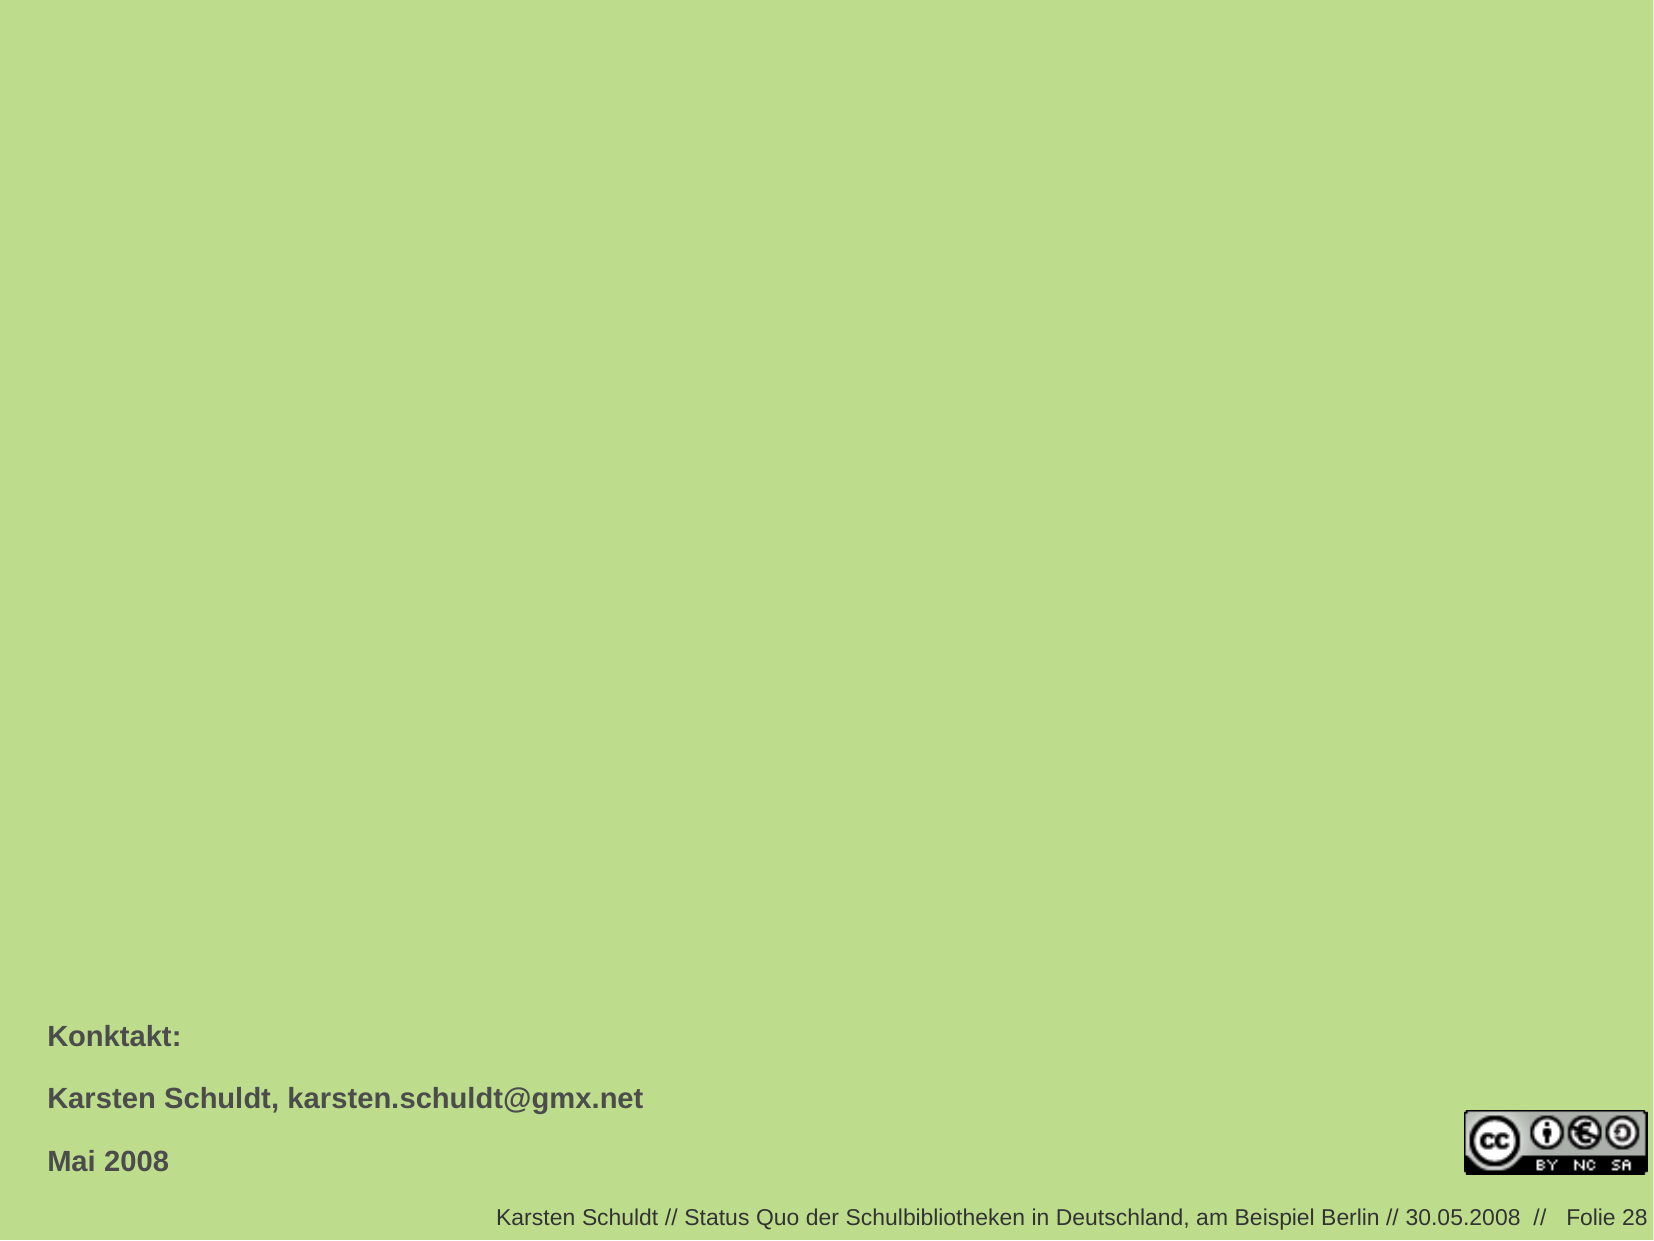

#
Konktakt:
Karsten Schuldt, karsten.schuldt@gmx.net
Mai 2008
28